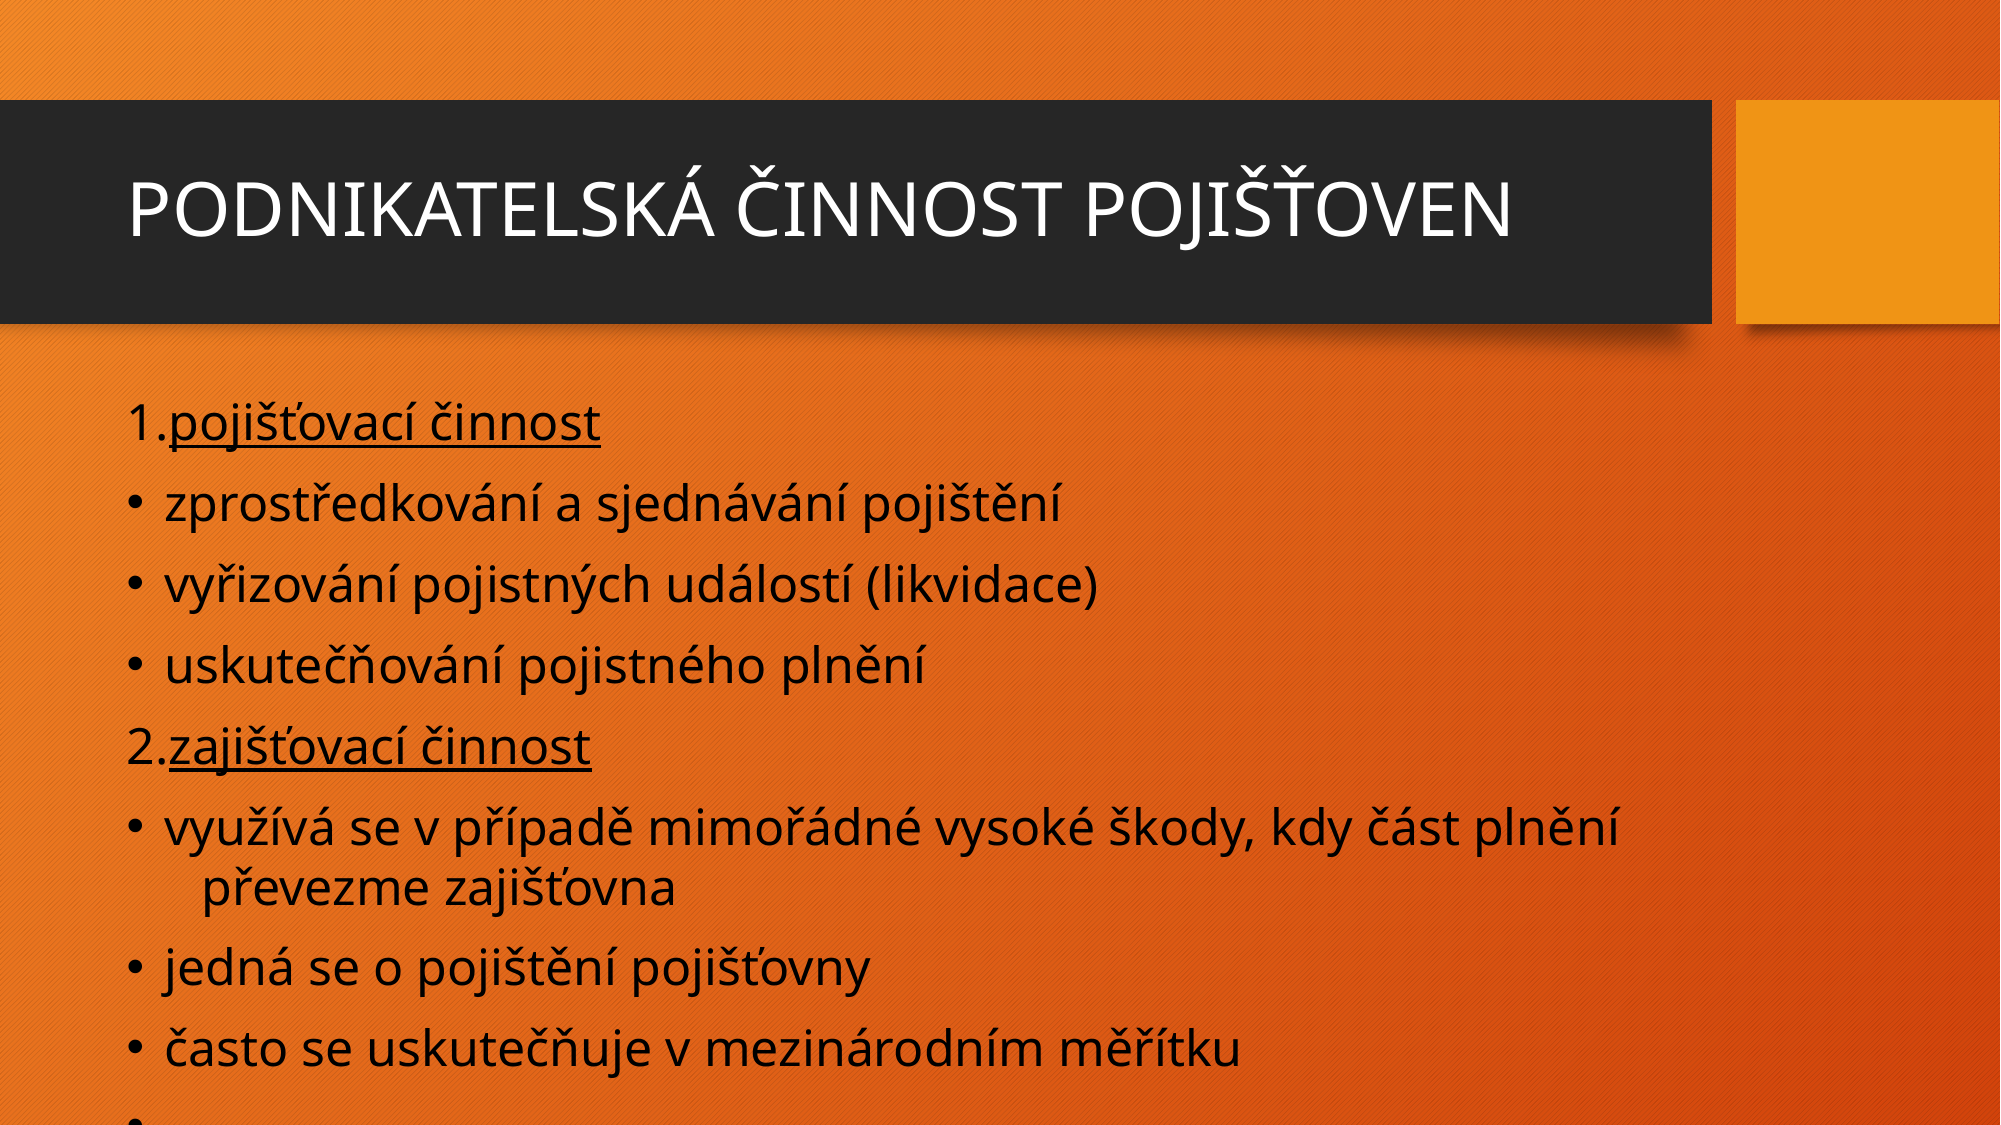

# PODNIKATELSKÁ ČINNOST POJIŠŤOVEN
pojišťovací činnost
zprostředkování a sjednávání pojištění
vyřizování pojistných událostí (likvidace)
uskutečňování pojistného plnění
zajišťovací činnost
využívá se v případě mimořádné vysoké škody, kdy část plnění převezme zajišťovna
jedná se o pojištění pojišťovny
často se uskutečňuje v mezinárodním měřítku